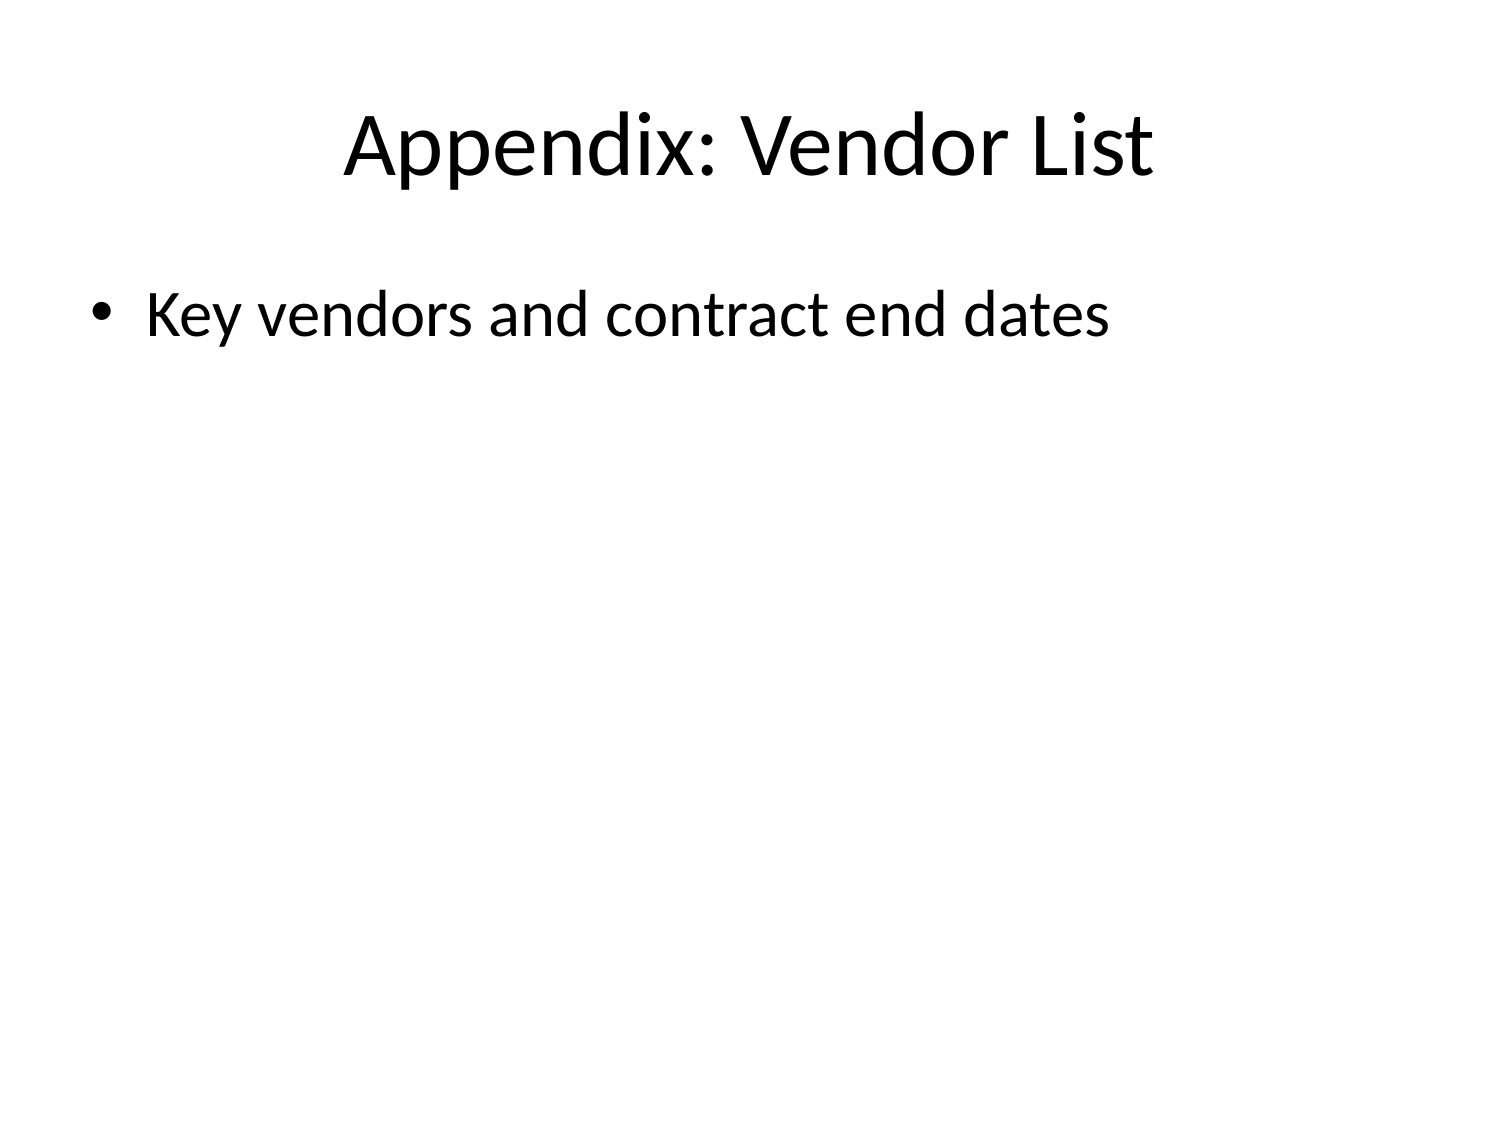

# Appendix: Vendor List
Key vendors and contract end dates